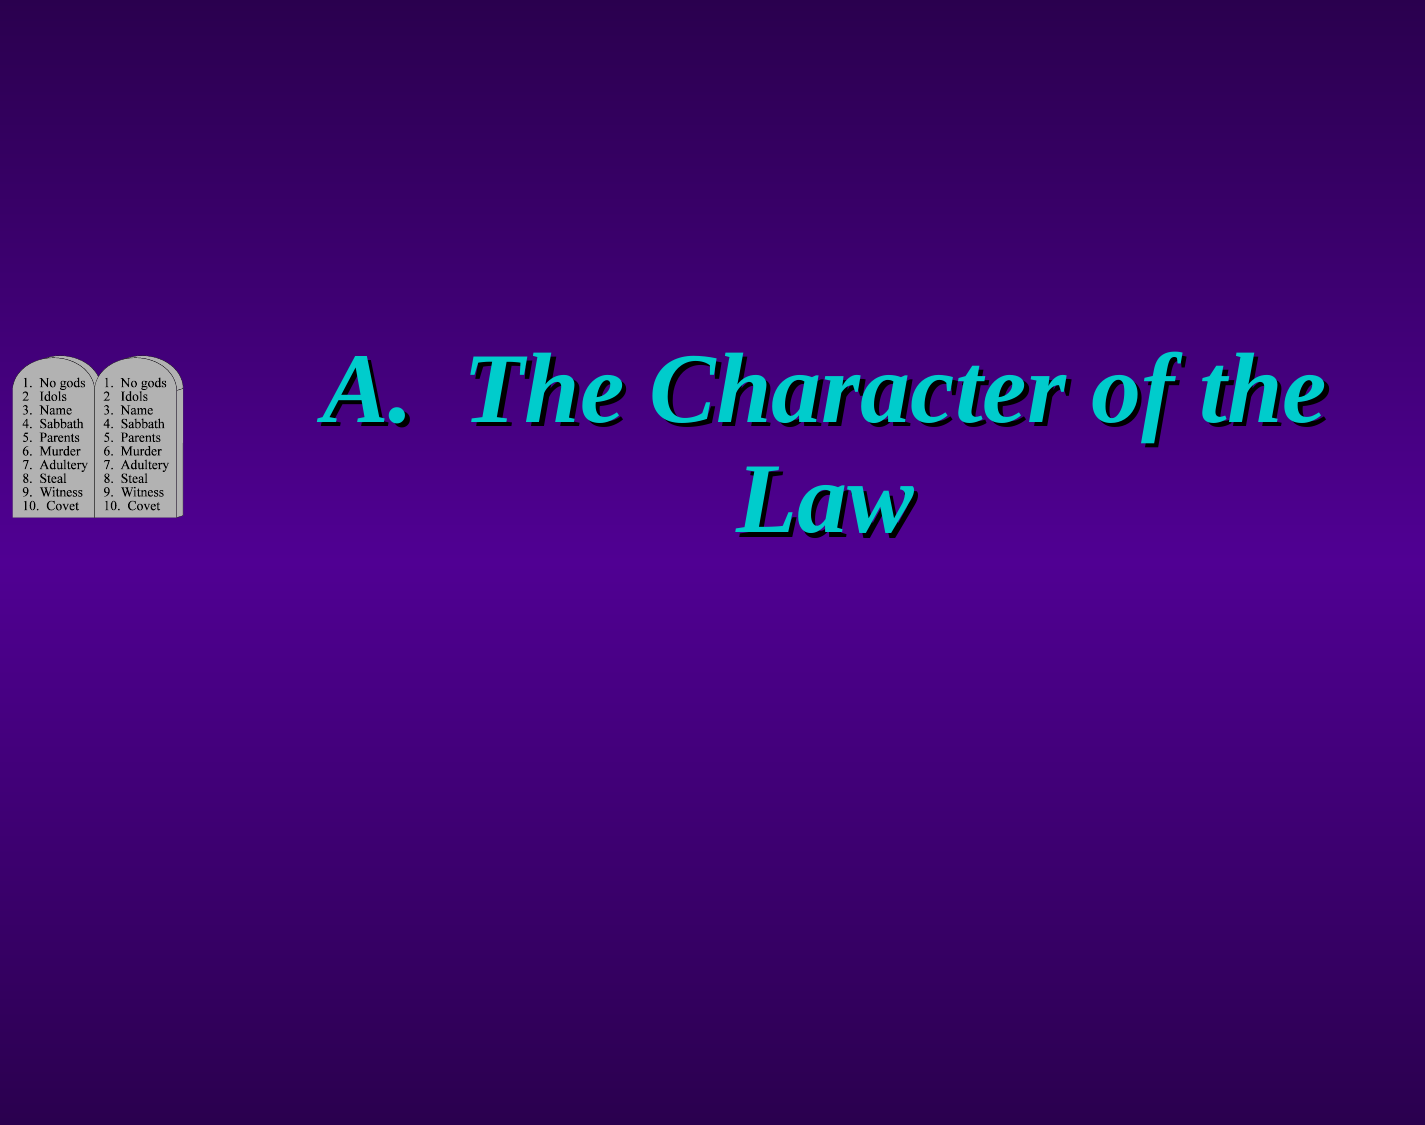

# A. The Character of the Law